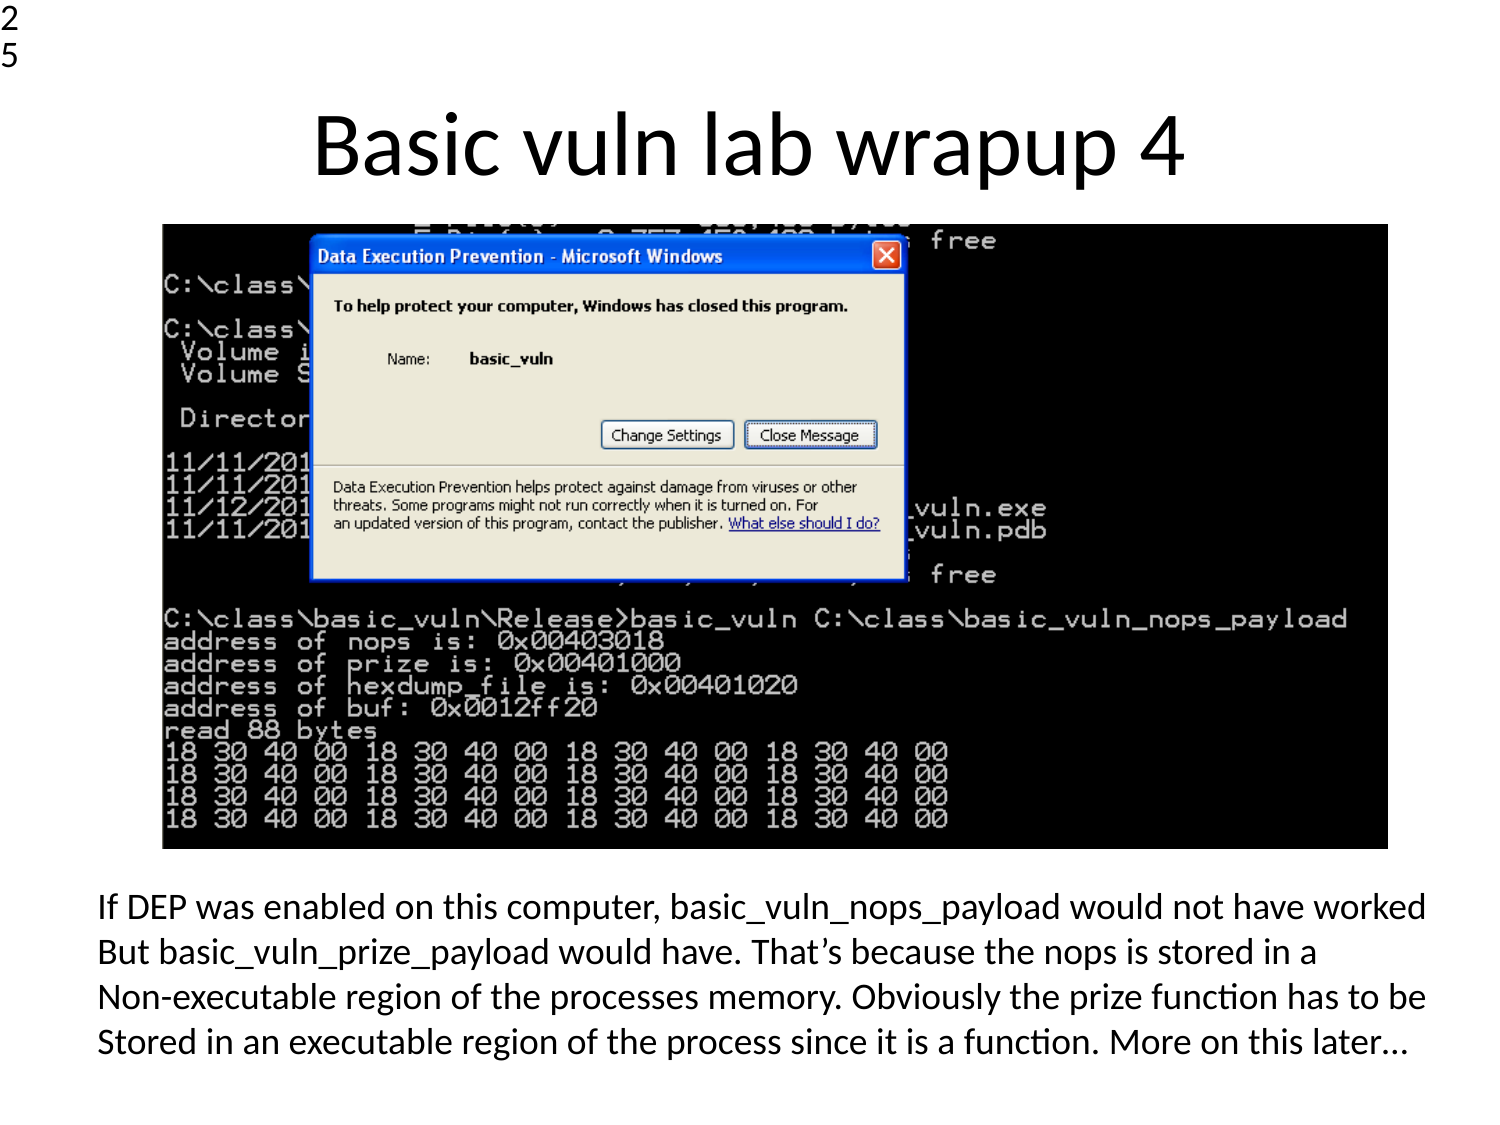

# Basic vuln lab wrapup 4
If DEP was enabled on this computer, basic_vuln_nops_payload would not have worked
But basic_vuln_prize_payload would have. That’s because the nops is stored in a
Non-executable region of the processes memory. Obviously the prize function has to be
Stored in an executable region of the process since it is a function. More on this later…